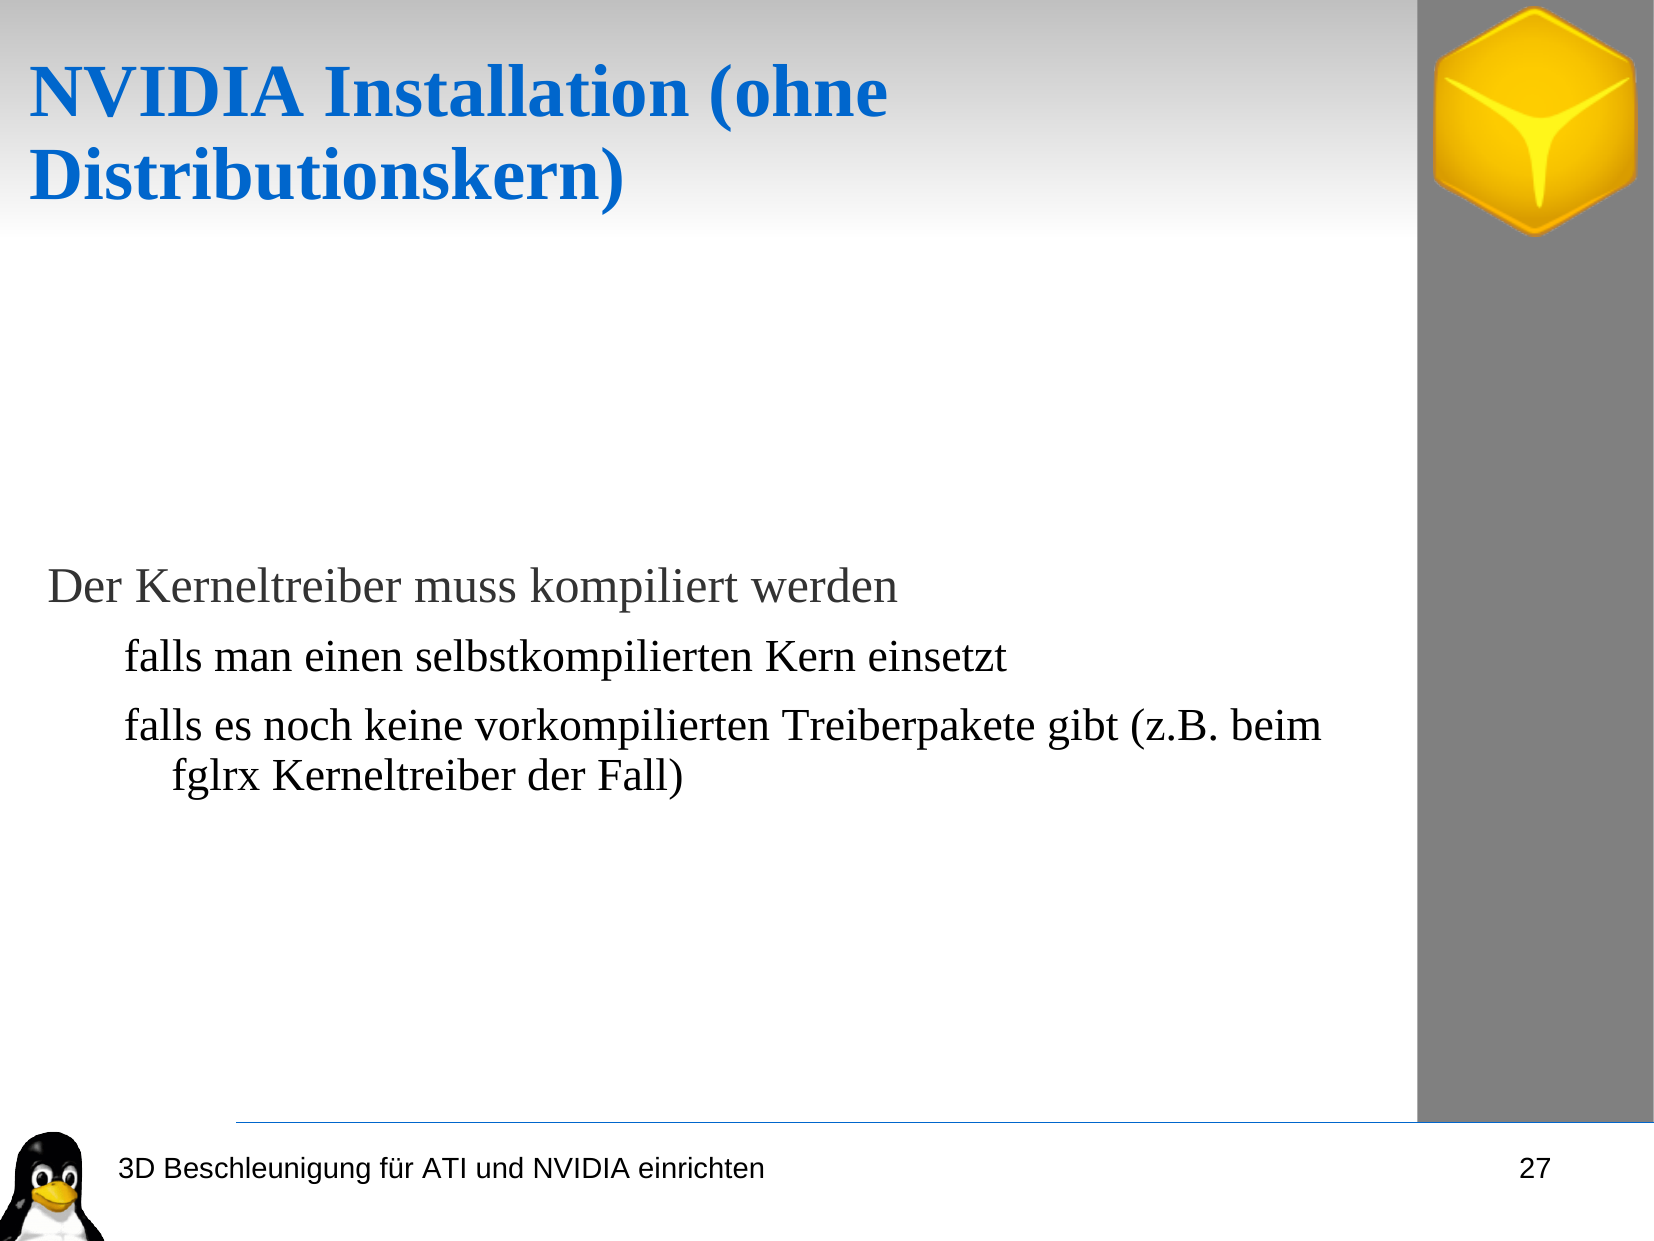

# NVIDIA Installation (ohne Distributionskern)
Der Kerneltreiber muss kompiliert werden
falls man einen selbstkompilierten Kern einsetzt
falls es noch keine vorkompilierten Treiberpakete gibt (z.B. beim fglrx Kerneltreiber der Fall)
3D Beschleunigung für ATI und NVIDIA einrichten
27